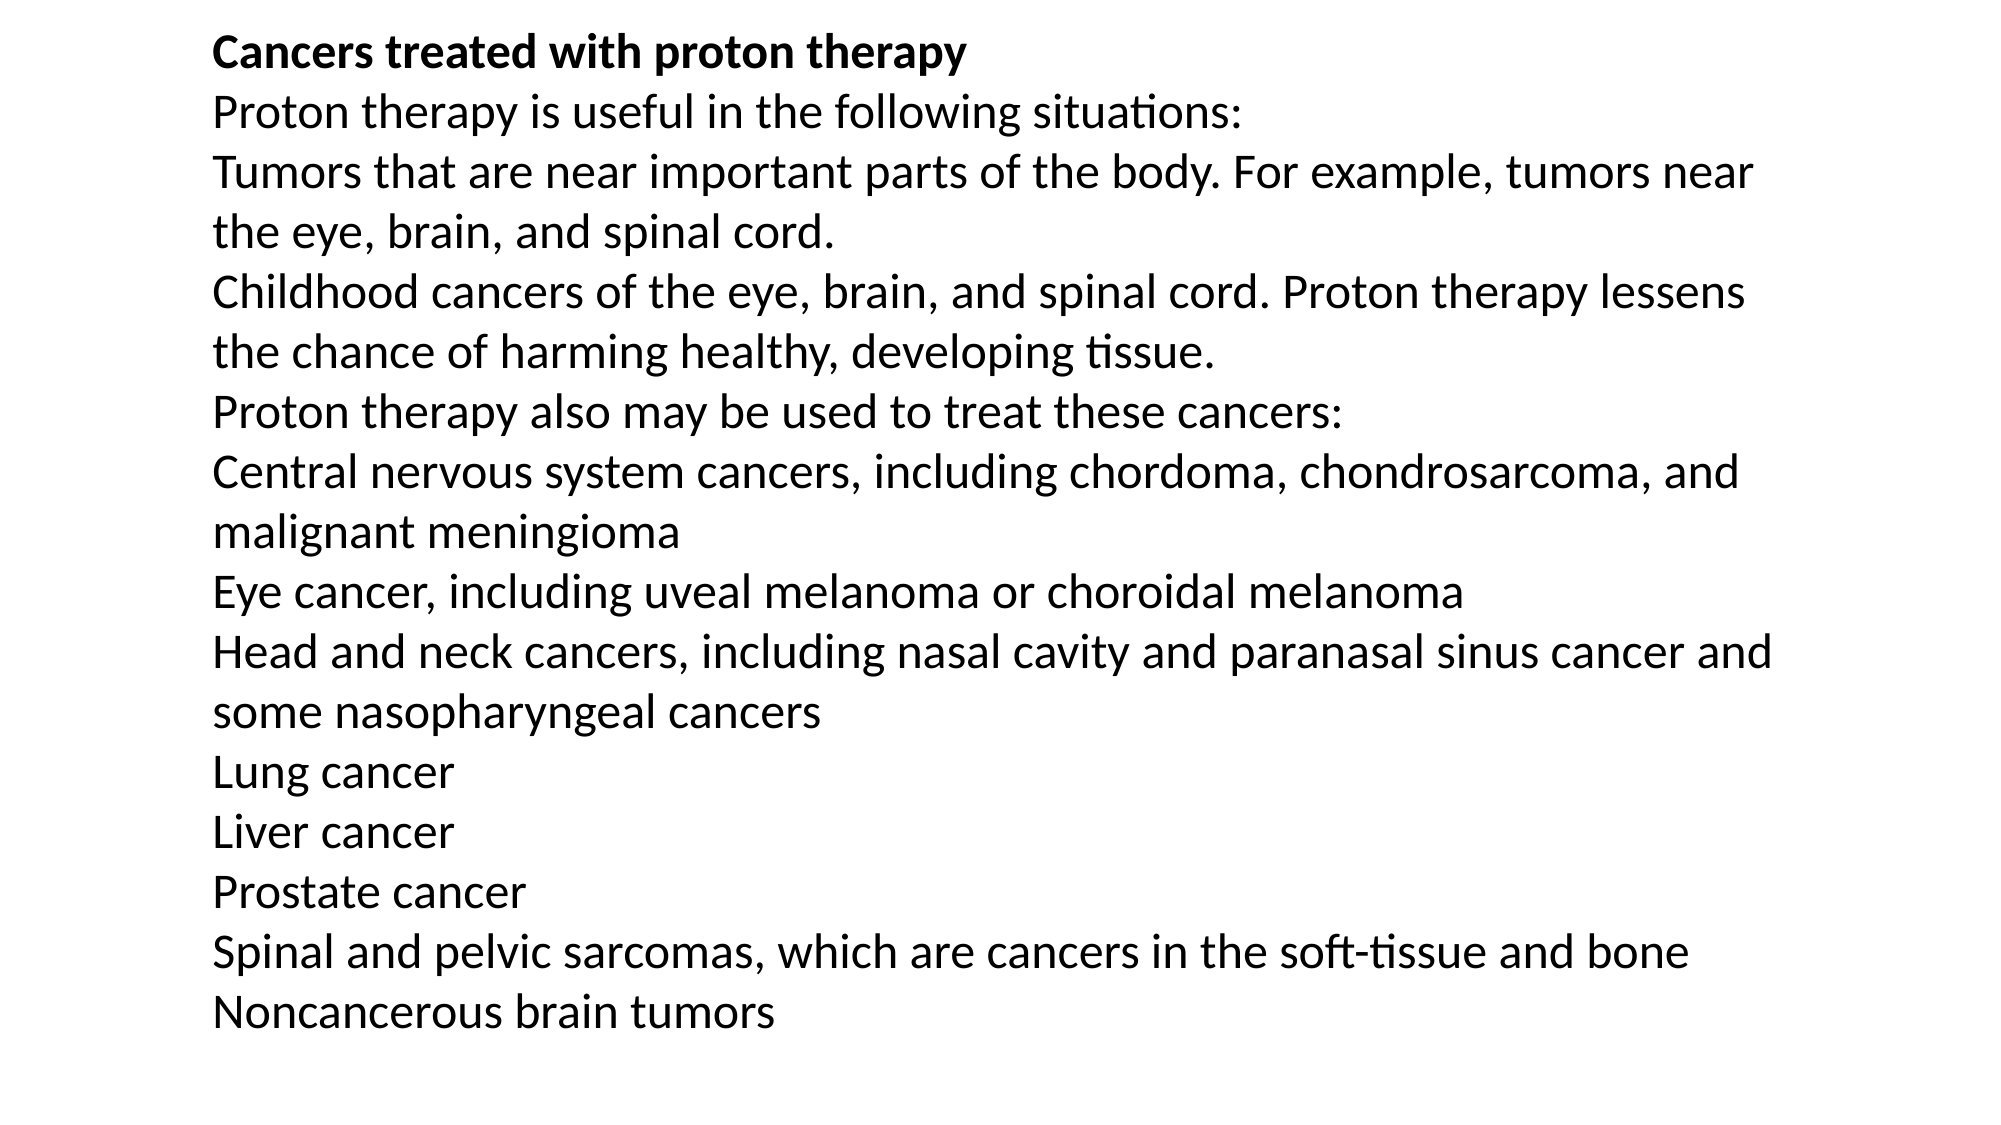

Cancers treated with proton therapy
Proton therapy is useful in the following situations:
Tumors that are near important parts of the body. For example, tumors near the eye, brain, and spinal cord.
Childhood cancers of the eye, brain, and spinal cord. Proton therapy lessens the chance of harming healthy, developing tissue.
Proton therapy also may be used to treat these cancers:
Central nervous system cancers, including chordoma, chondrosarcoma, and malignant meningioma
Eye cancer, including uveal melanoma or choroidal melanoma
Head and neck cancers, including nasal cavity and paranasal sinus cancer and some nasopharyngeal cancers
Lung cancer
Liver cancer
Prostate cancer
Spinal and pelvic sarcomas, which are cancers in the soft-tissue and bone
Noncancerous brain tumors